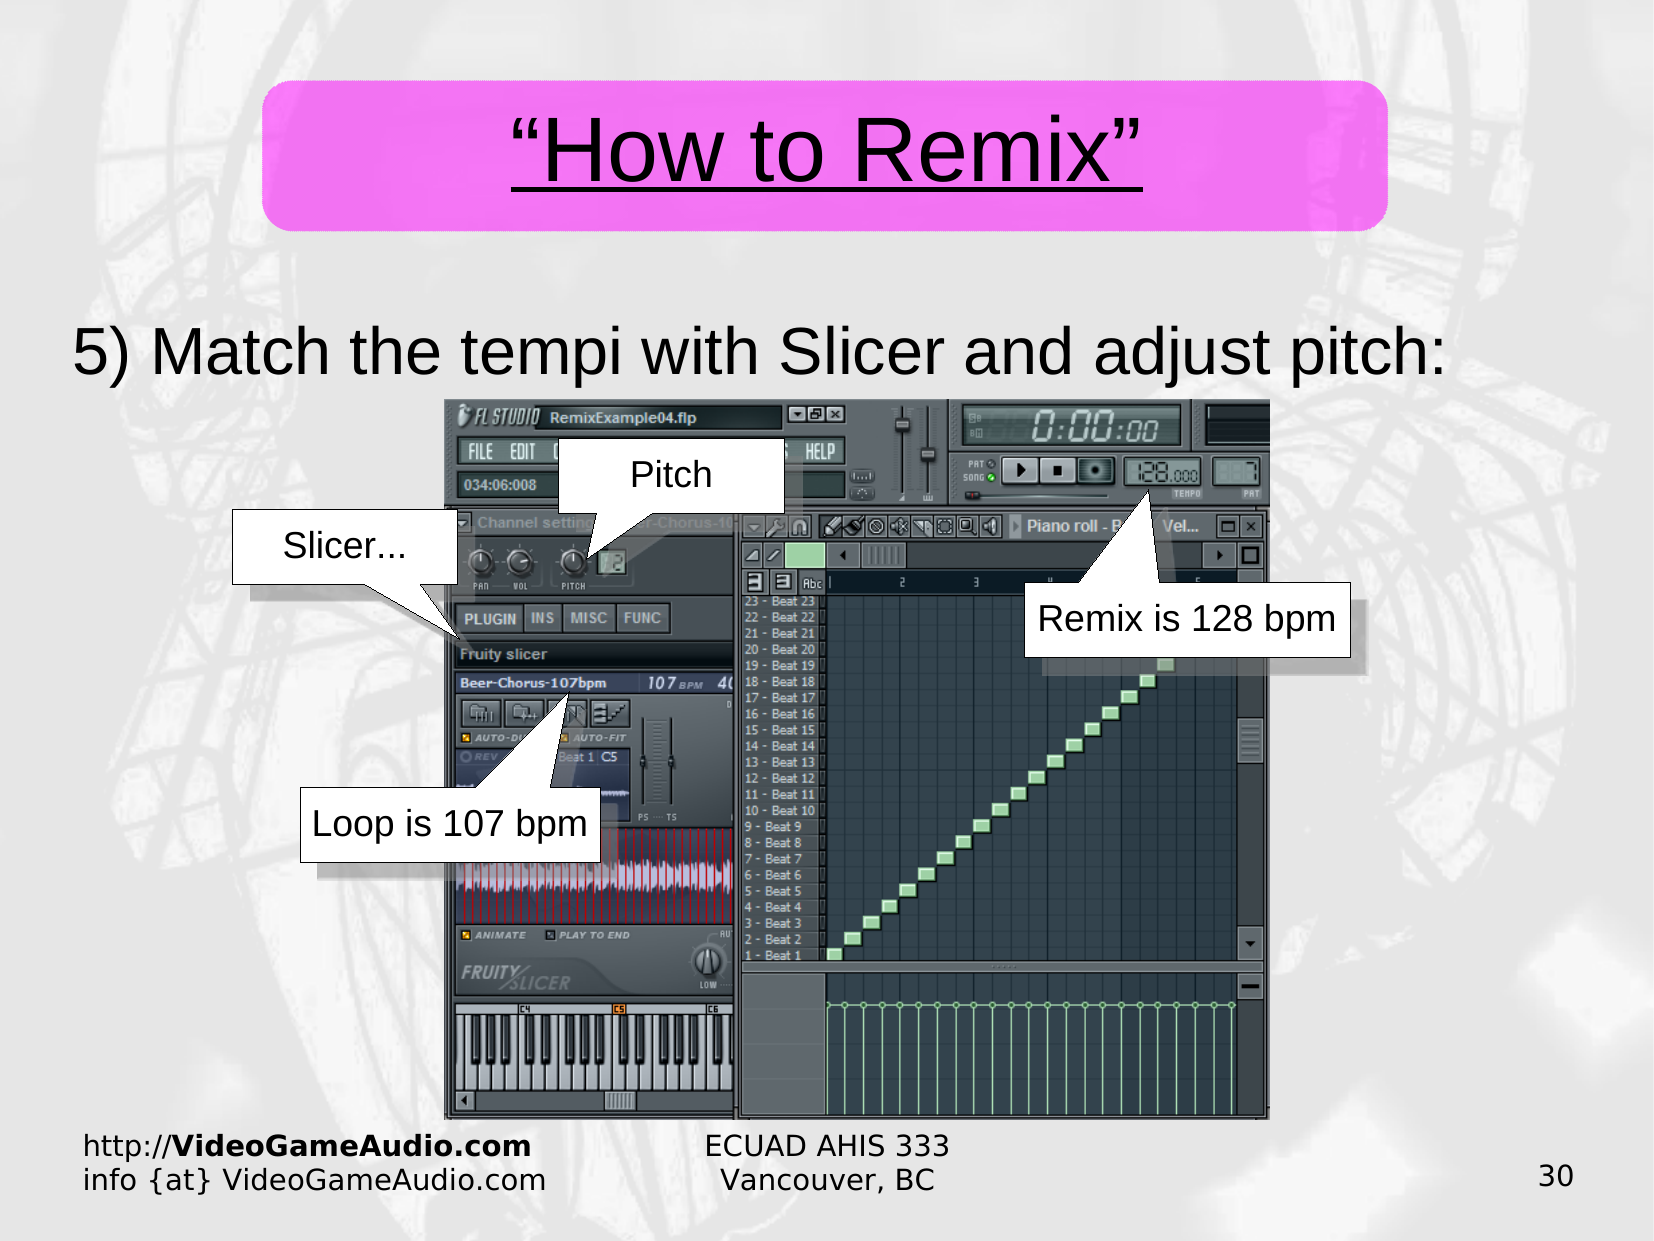

# “How to Remix”
5) Match the tempi with Slicer and adjust pitch:
Pitch
Slicer...
Remix is 128 bpm
Loop is 107 bpm
30